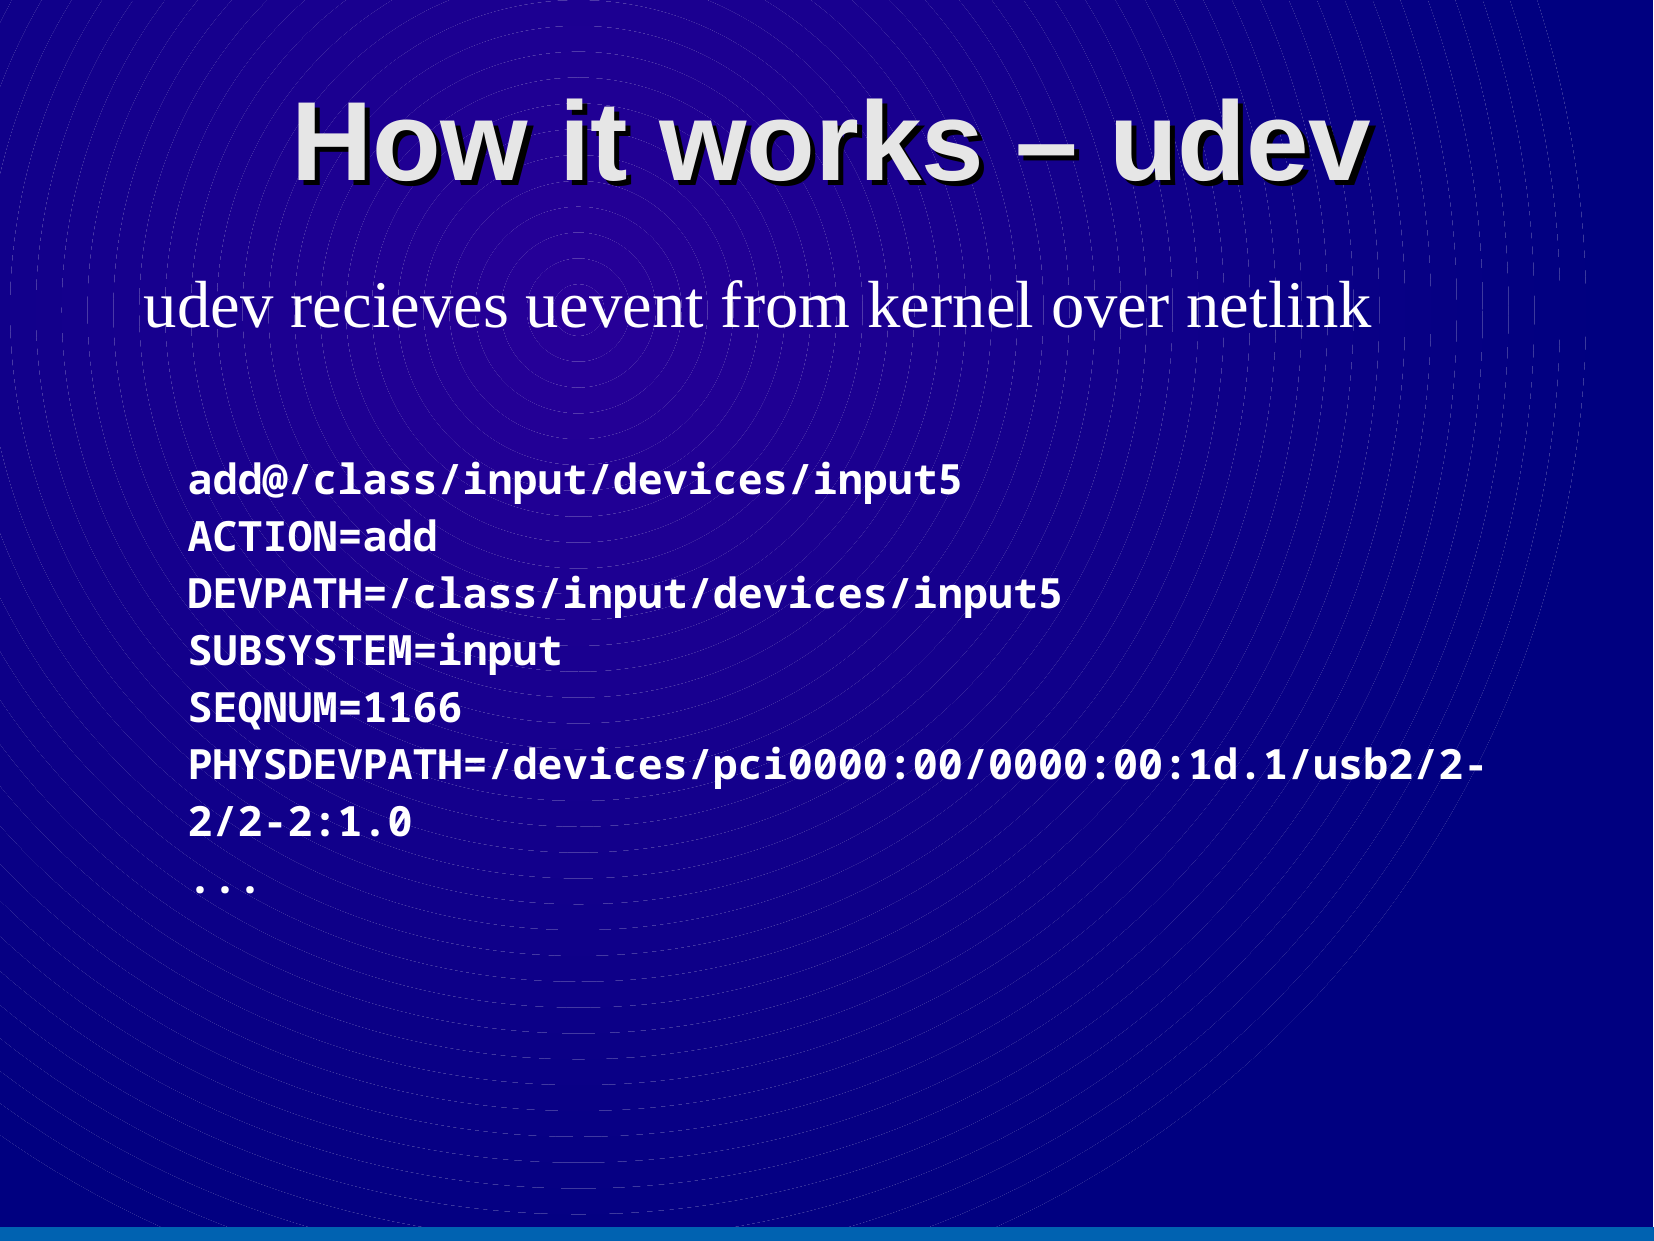

# How it works – udev
udev recieves uevent from kernel over netlink
add@/class/input/devices/input5
ACTION=add
DEVPATH=/class/input/devices/input5
SUBSYSTEM=input
SEQNUM=1166
PHYSDEVPATH=/devices/pci0000:00/0000:00:1d.1/usb2/2-2/2-2:1.0
...